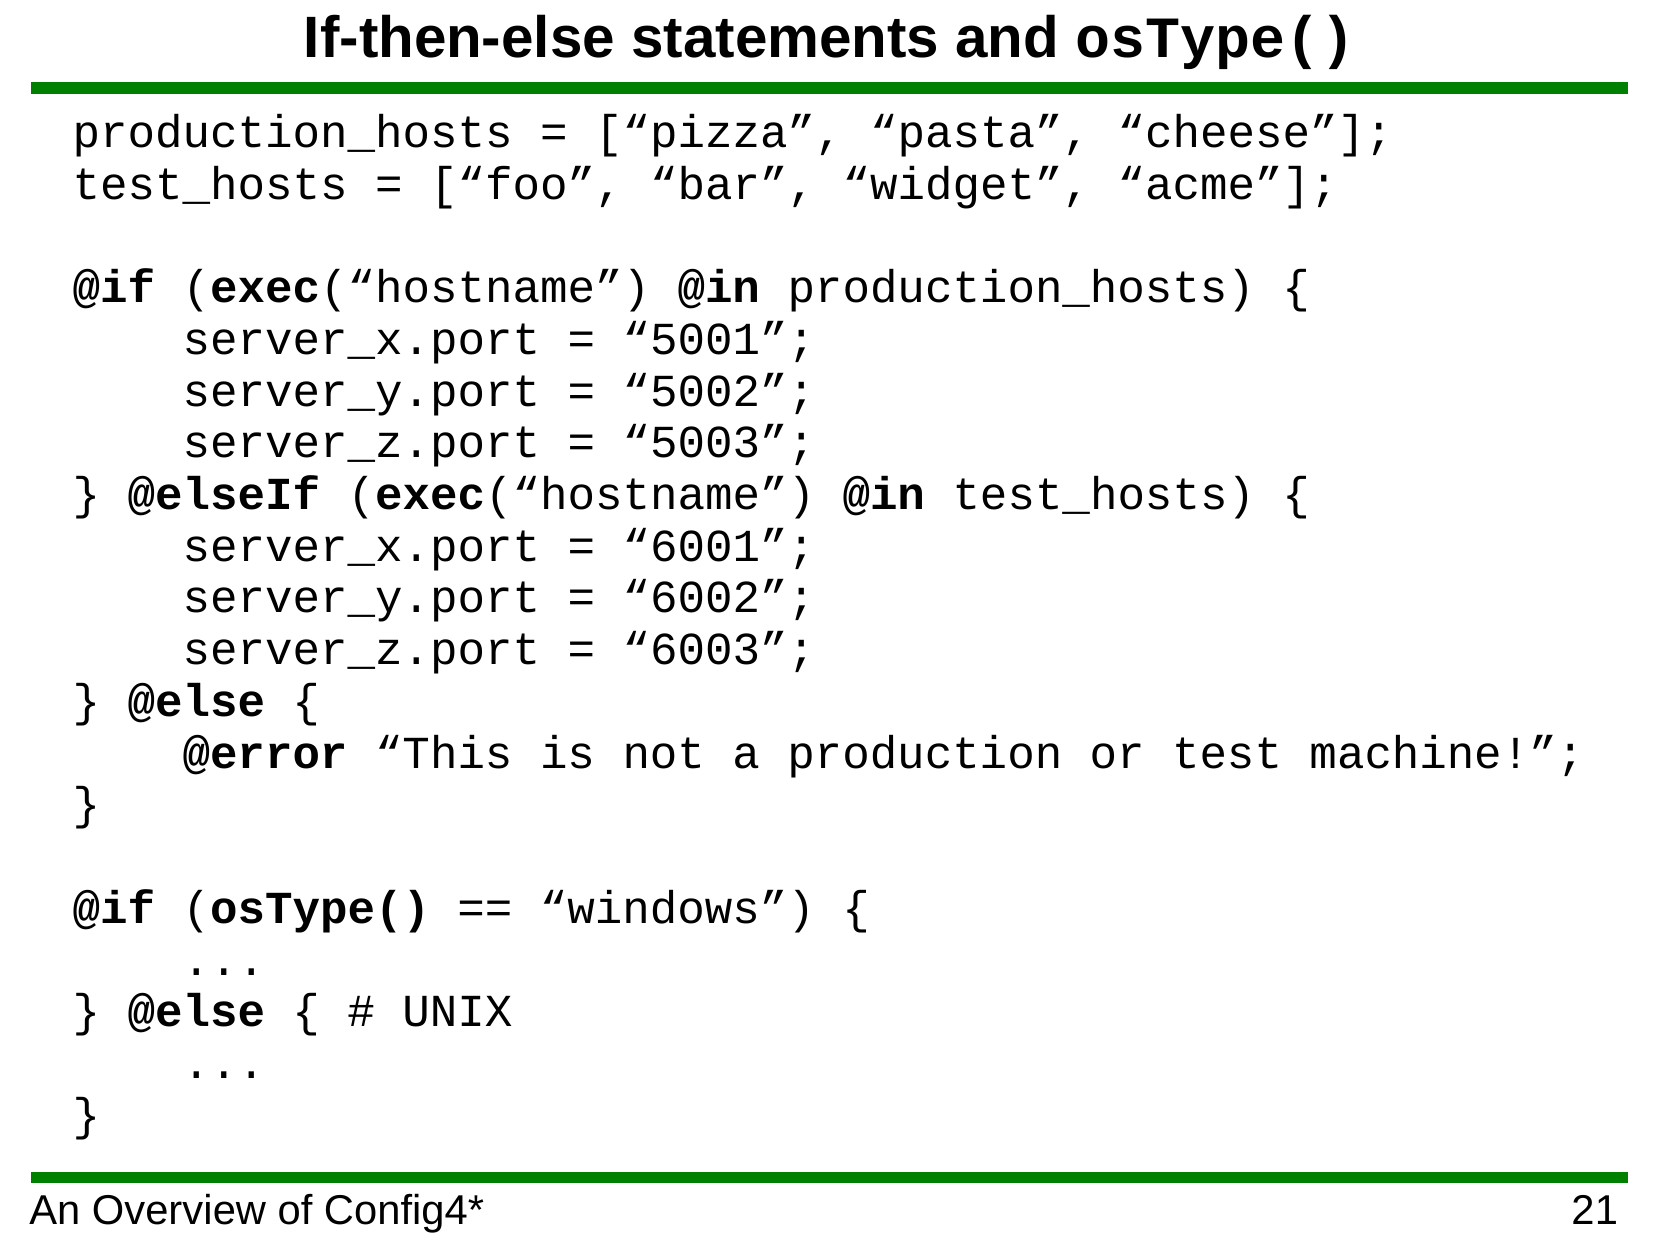

# If-then-else statements and osType()
production_hosts = [“pizza”, “pasta”, “cheese”];
test_hosts = [“foo”, “bar”, “widget”, “acme”];
@if (exec(“hostname”) @in production_hosts) {
 server_x.port = “5001”;
 server_y.port = “5002”;
 server_z.port = “5003”;
} @elseIf (exec(“hostname”) @in test_hosts) {
 server_x.port = “6001”;
 server_y.port = “6002”;
 server_z.port = “6003”;
} @else {
 @error “This is not a production or test machine!”;
}
@if (osType() == “windows”) {
 ...
} @else { # UNIX
 ...
}
An Overview of Config4*
21